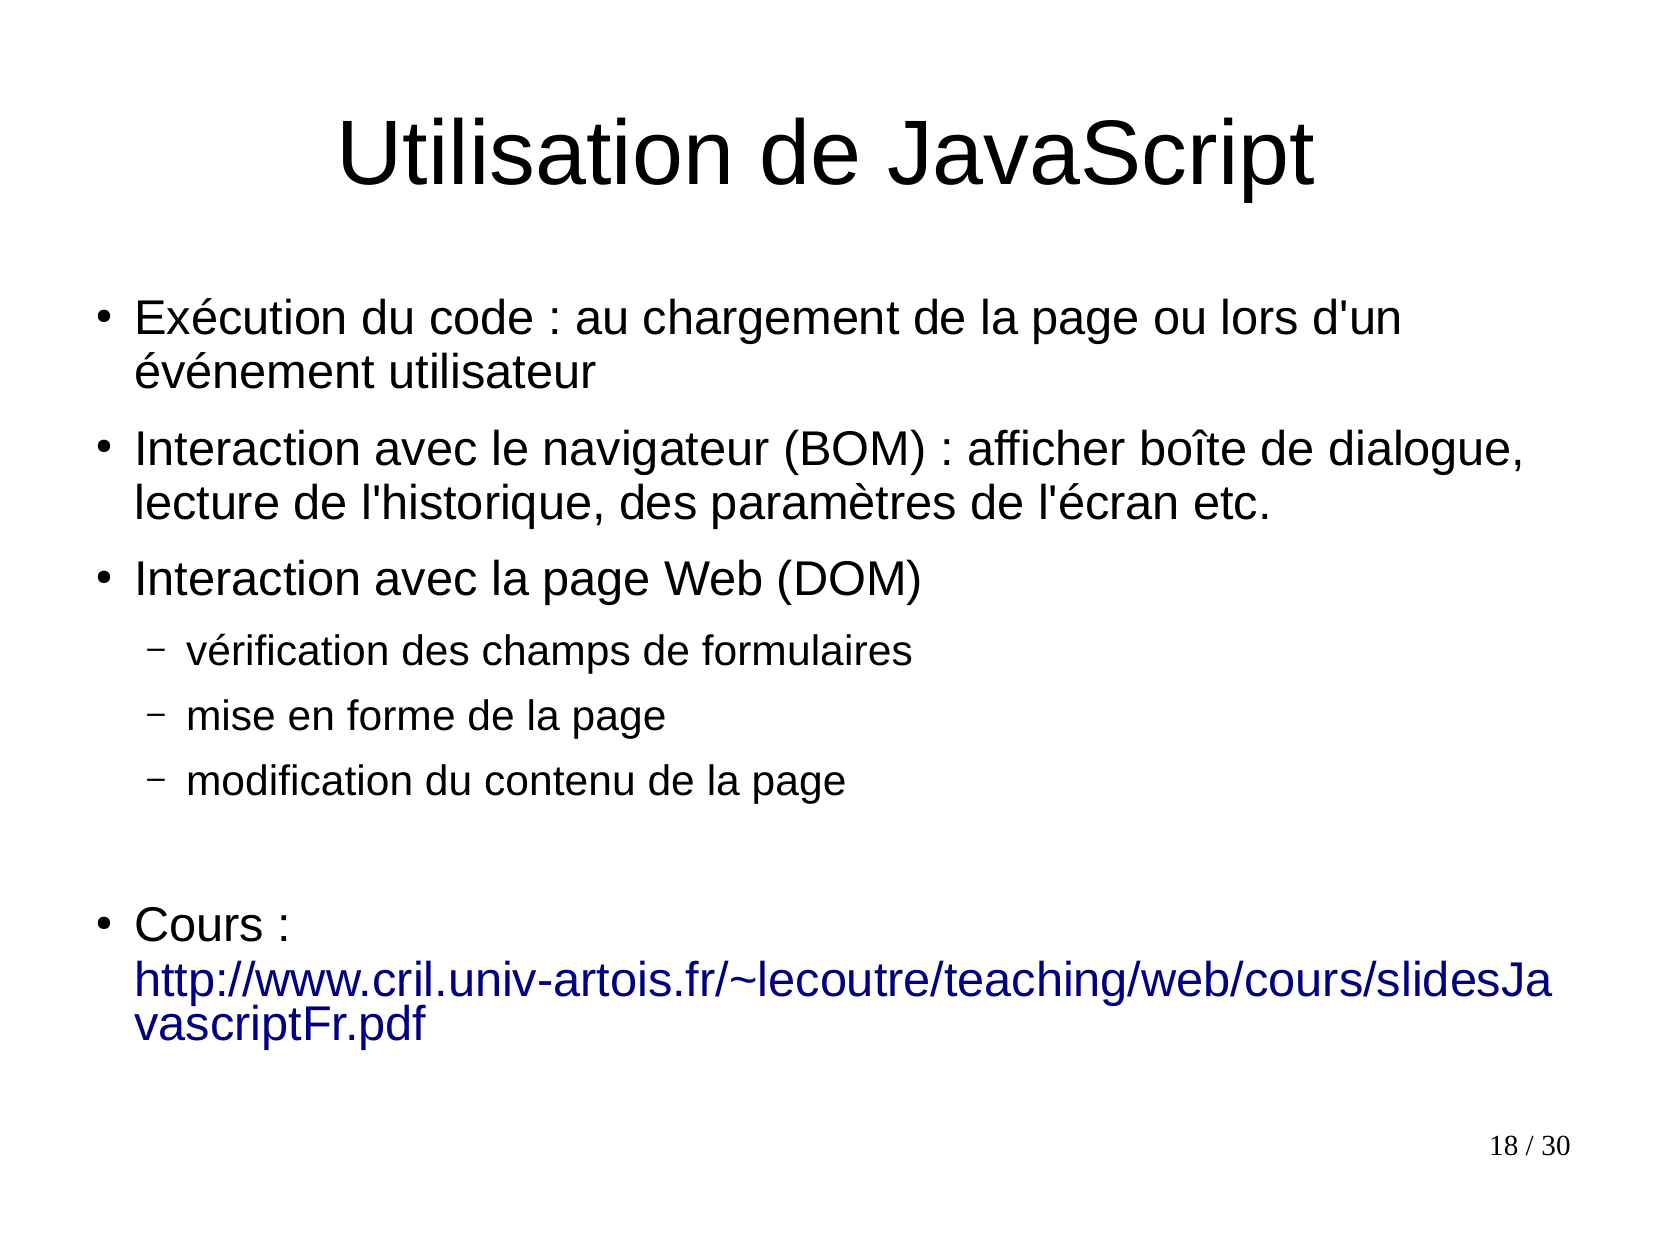

# Utilisation de JavaScript
Exécution du code : au chargement de la page ou lors d'un événement utilisateur
Interaction avec le navigateur (BOM) : afficher boîte de dialogue, lecture de l'historique, des paramètres de l'écran etc.
Interaction avec la page Web (DOM)
vérification des champs de formulaires
mise en forme de la page
modification du contenu de la page
Cours :http://www.cril.univ-artois.fr/~lecoutre/teaching/web/cours/slidesJavascriptFr.pdf
18